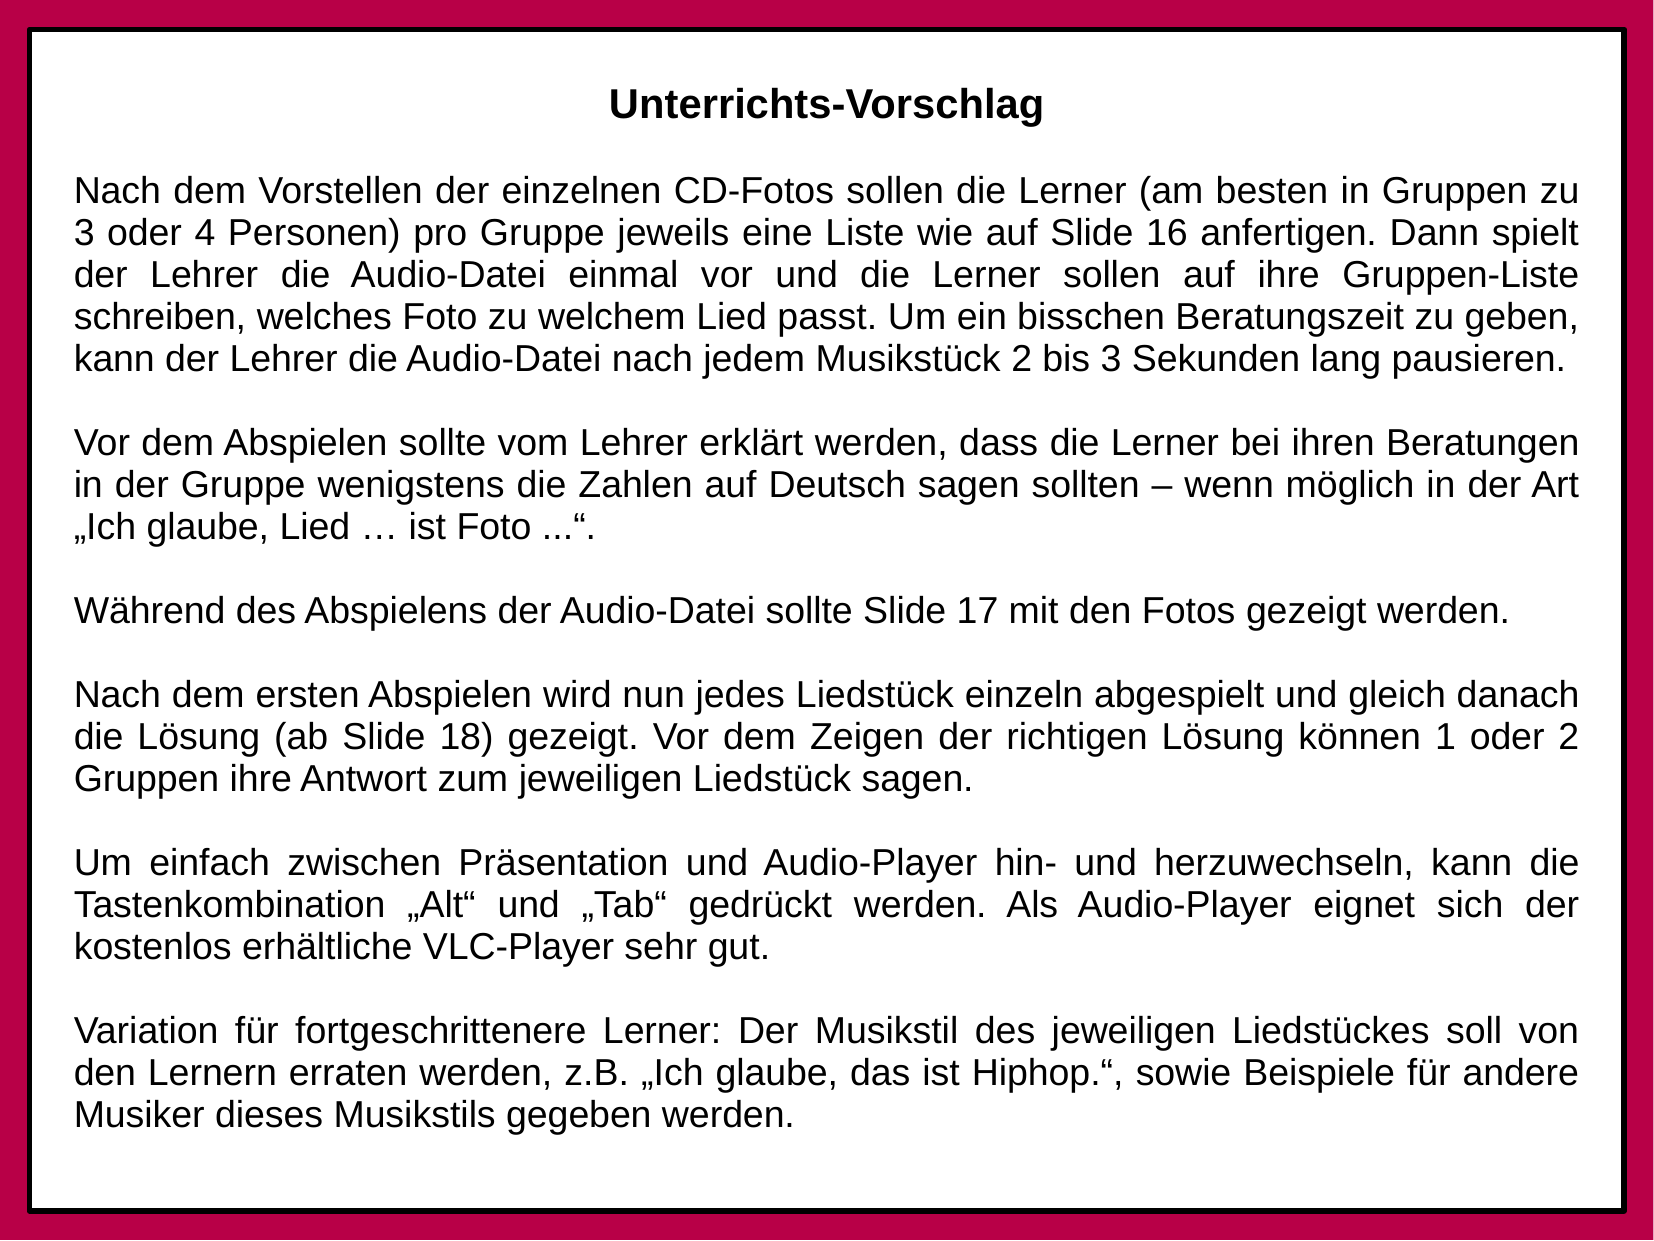

Unterrichts-Vorschlag
Nach dem Vorstellen der einzelnen CD-Fotos sollen die Lerner (am besten in Gruppen zu 3 oder 4 Personen) pro Gruppe jeweils eine Liste wie auf Slide 16 anfertigen. Dann spielt der Lehrer die Audio-Datei einmal vor und die Lerner sollen auf ihre Gruppen-Liste schreiben, welches Foto zu welchem Lied passt. Um ein bisschen Beratungszeit zu geben, kann der Lehrer die Audio-Datei nach jedem Musikstück 2 bis 3 Sekunden lang pausieren.
Vor dem Abspielen sollte vom Lehrer erklärt werden, dass die Lerner bei ihren Beratungen in der Gruppe wenigstens die Zahlen auf Deutsch sagen sollten – wenn möglich in der Art „Ich glaube, Lied … ist Foto ...“.
Während des Abspielens der Audio-Datei sollte Slide 17 mit den Fotos gezeigt werden.
Nach dem ersten Abspielen wird nun jedes Liedstück einzeln abgespielt und gleich danach die Lösung (ab Slide 18) gezeigt. Vor dem Zeigen der richtigen Lösung können 1 oder 2 Gruppen ihre Antwort zum jeweiligen Liedstück sagen.
Um einfach zwischen Präsentation und Audio-Player hin- und herzuwechseln, kann die Tastenkombination „Alt“ und „Tab“ gedrückt werden. Als Audio-Player eignet sich der kostenlos erhältliche VLC-Player sehr gut.
Variation für fortgeschrittenere Lerner: Der Musikstil des jeweiligen Liedstückes soll von den Lernern erraten werden, z.B. „Ich glaube, das ist Hiphop.“, sowie Beispiele für andere Musiker dieses Musikstils gegeben werden.